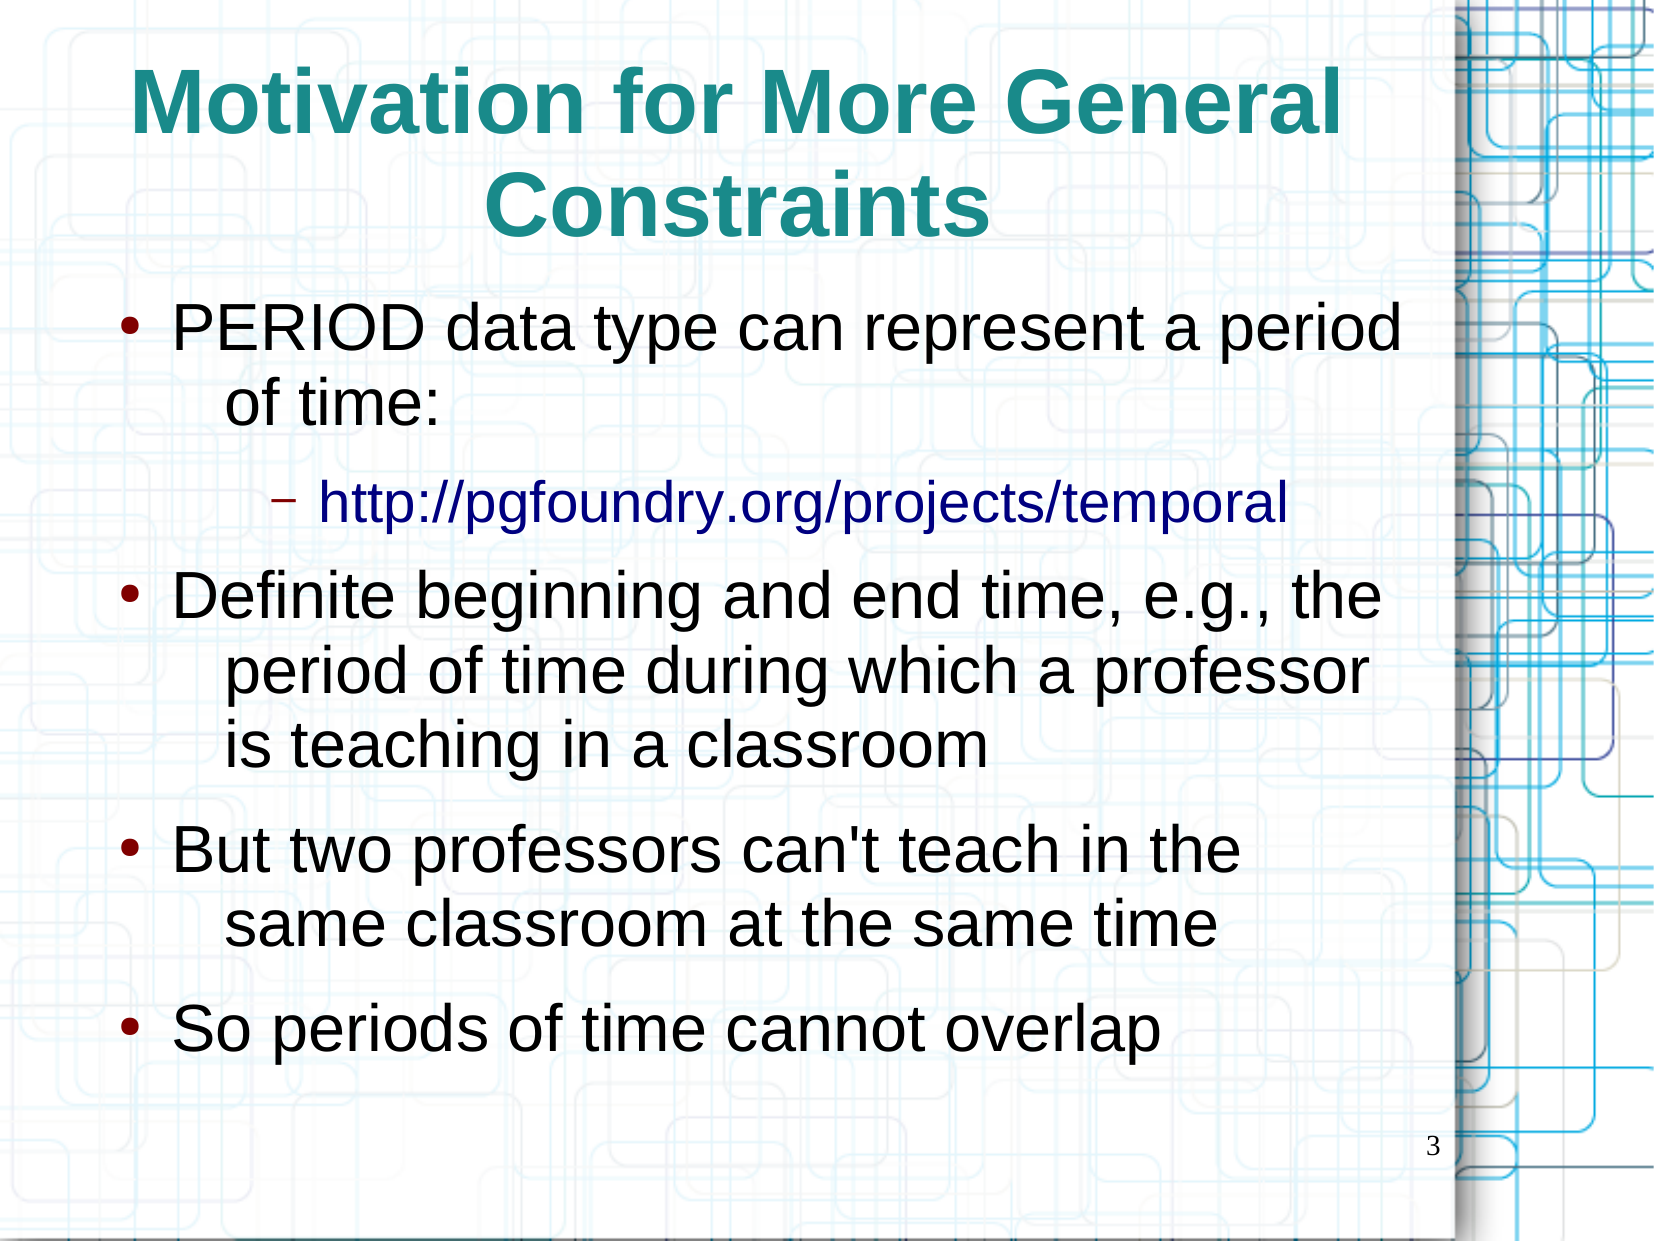

# Motivation for More General Constraints
PERIOD data type can represent a period of time:
http://pgfoundry.org/projects/temporal
Definite beginning and end time, e.g., the period of time during which a professor is teaching in a classroom
But two professors can't teach in the same classroom at the same time
So periods of time cannot overlap
3